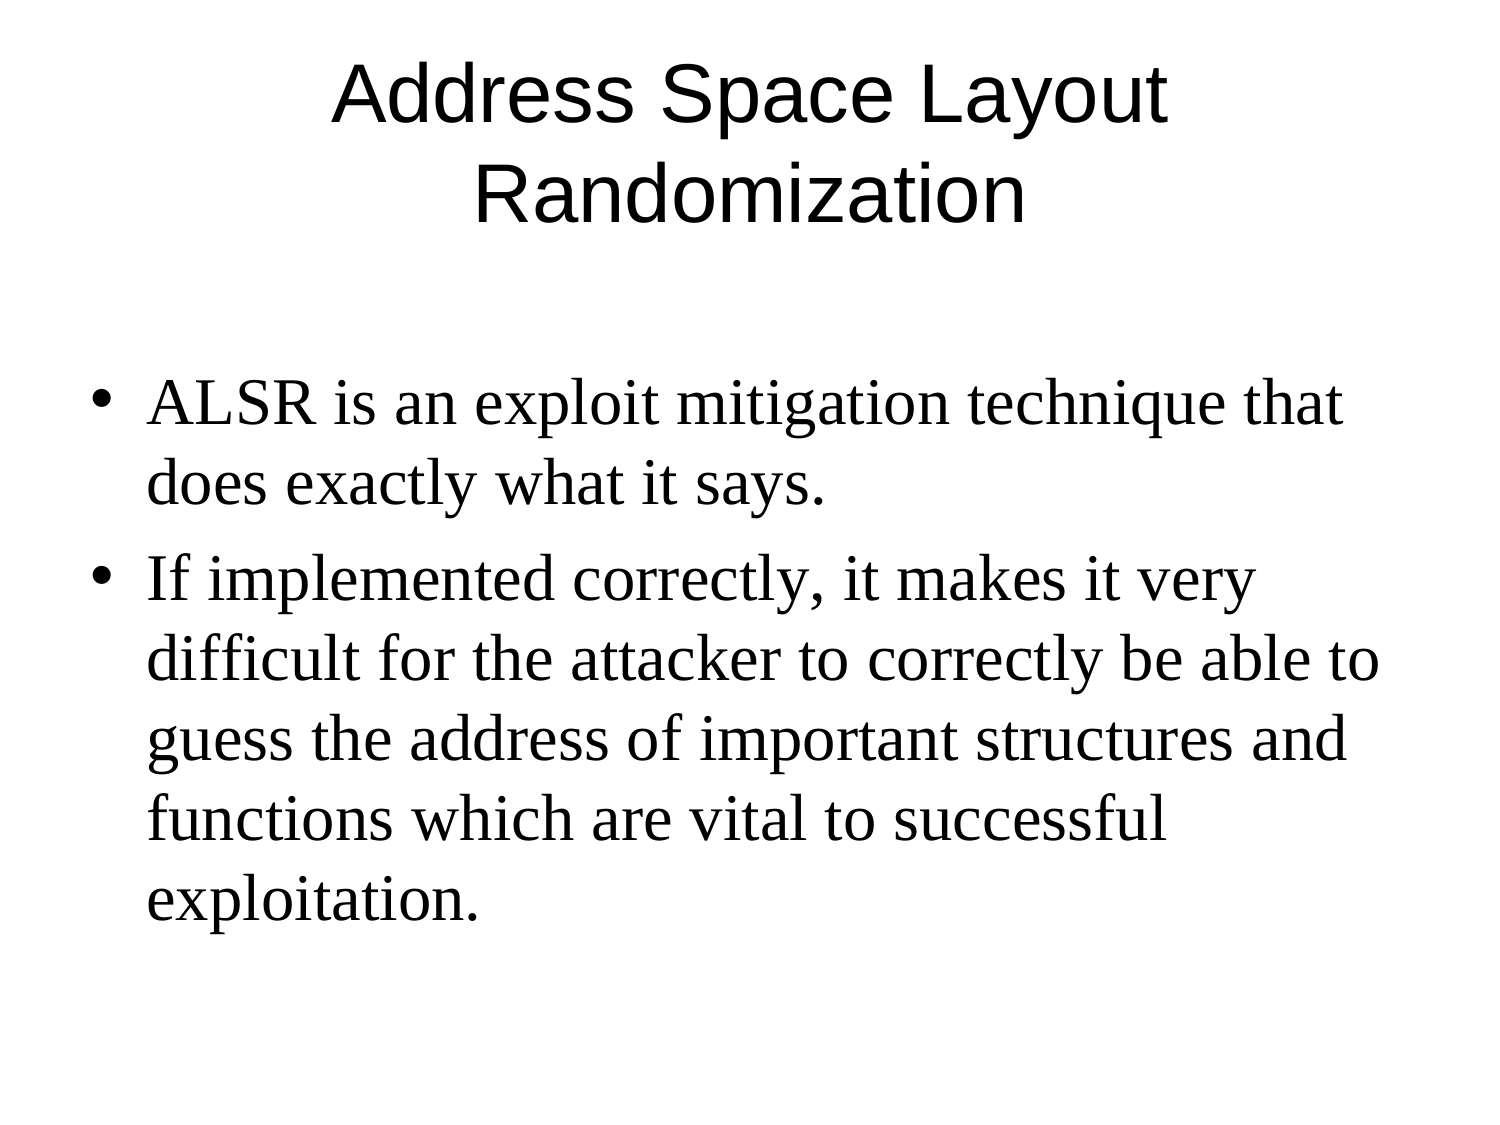

# Address Space Layout Randomization
ALSR is an exploit mitigation technique that does exactly what it says.
If implemented correctly, it makes it very difficult for the attacker to correctly be able to guess the address of important structures and functions which are vital to successful exploitation.